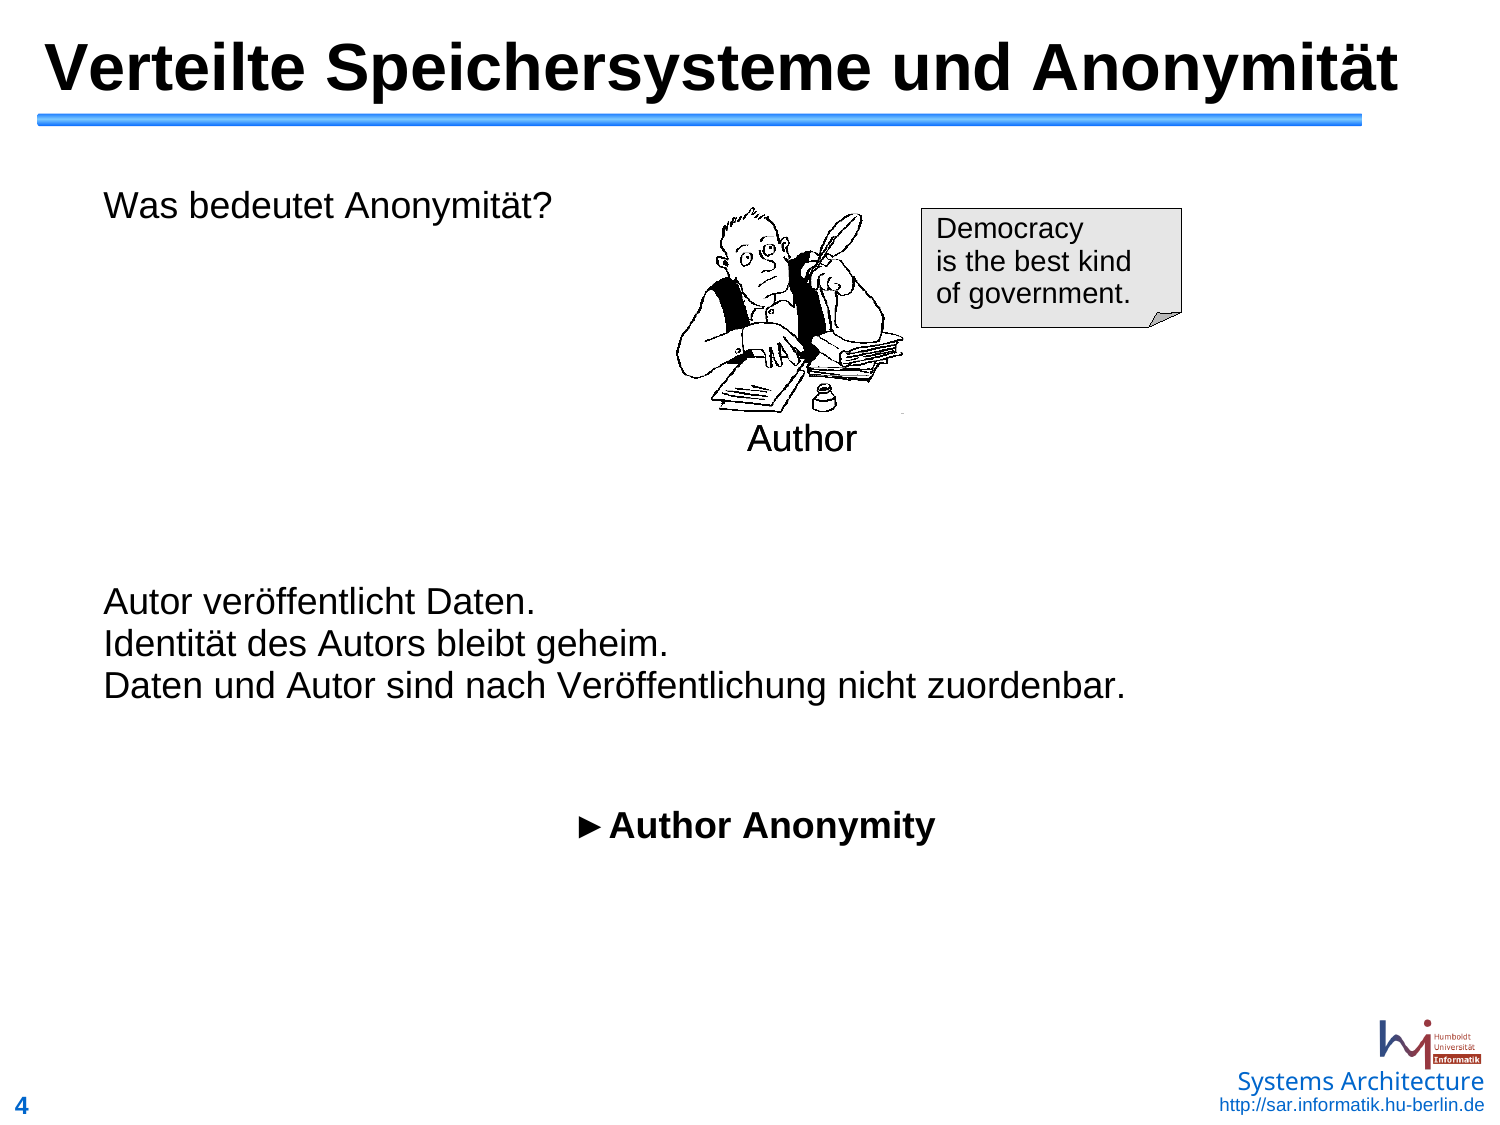

# Verteilte Speichersysteme und Anonymität
Was bedeutet Anonymität?
Democracy
is the best kind
of government.
Author
Author
Autor veröffentlicht Daten.
Identität des Autors bleibt geheim.
Daten und Autor sind nach Veröffentlichung nicht zuordenbar.
►Author Anonymity